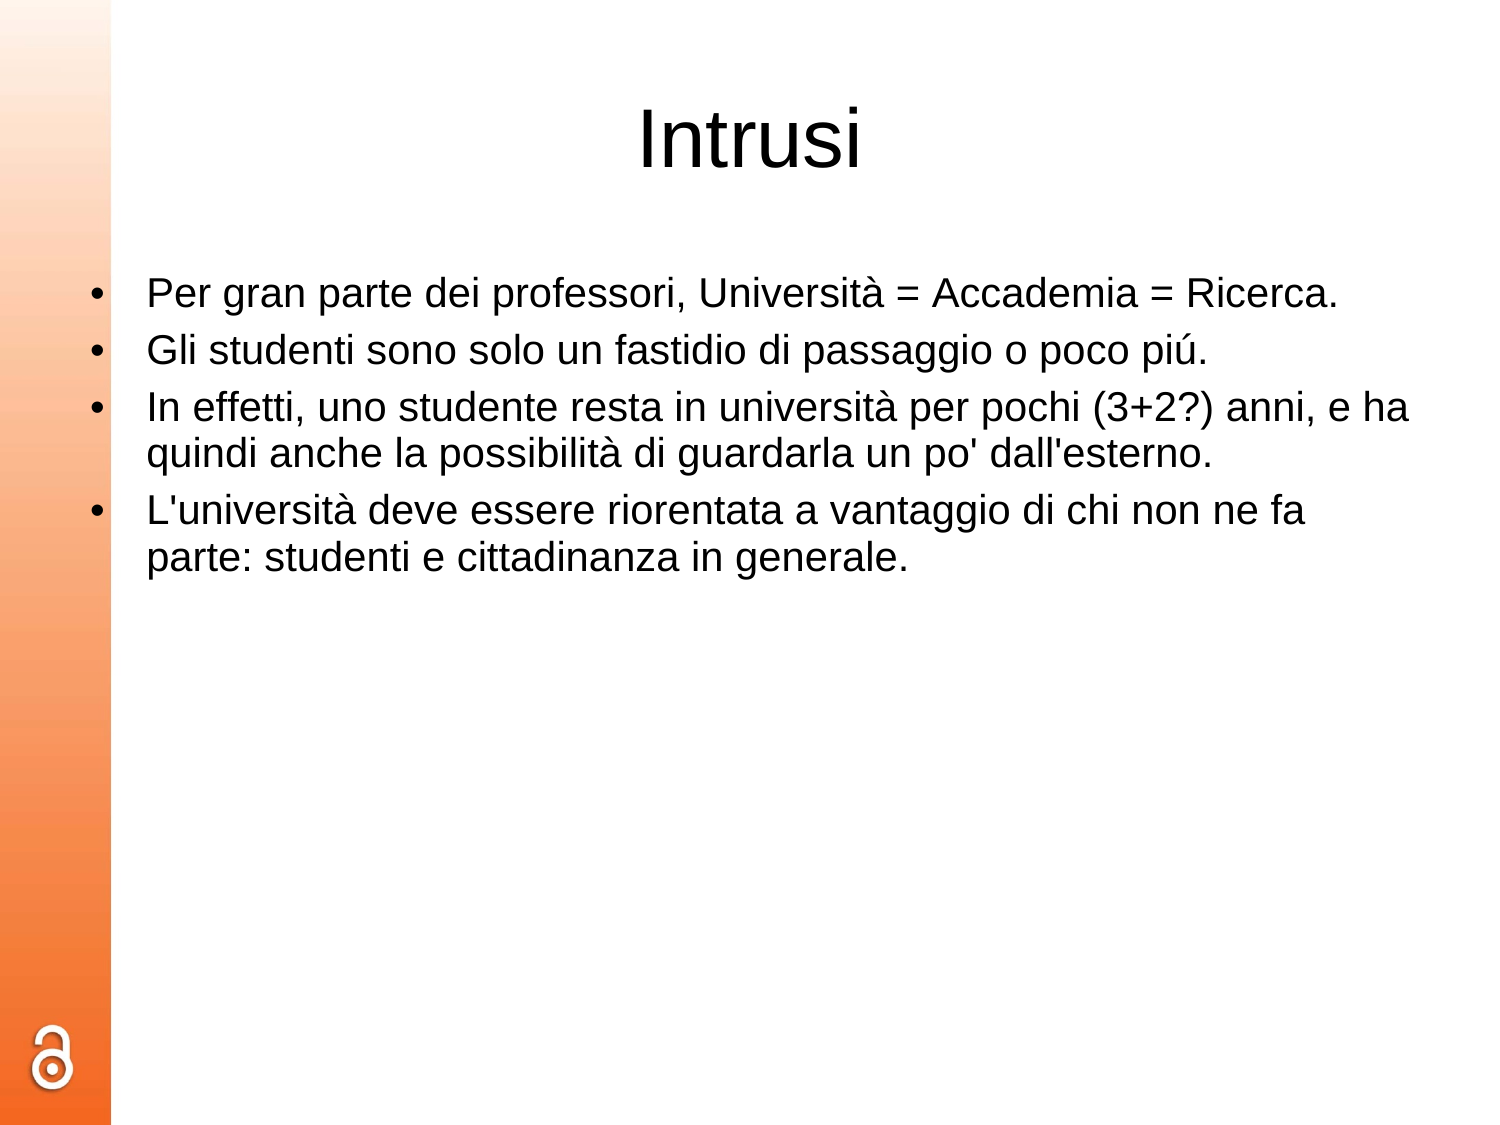

# Intrusi
Per gran parte dei professori, Università = Accademia = Ricerca.
Gli studenti sono solo un fastidio di passaggio o poco piú.
In effetti, uno studente resta in università per pochi (3+2?) anni, e ha quindi anche la possibilità di guardarla un po' dall'esterno.
L'università deve essere riorentata a vantaggio di chi non ne fa parte: studenti e cittadinanza in generale.